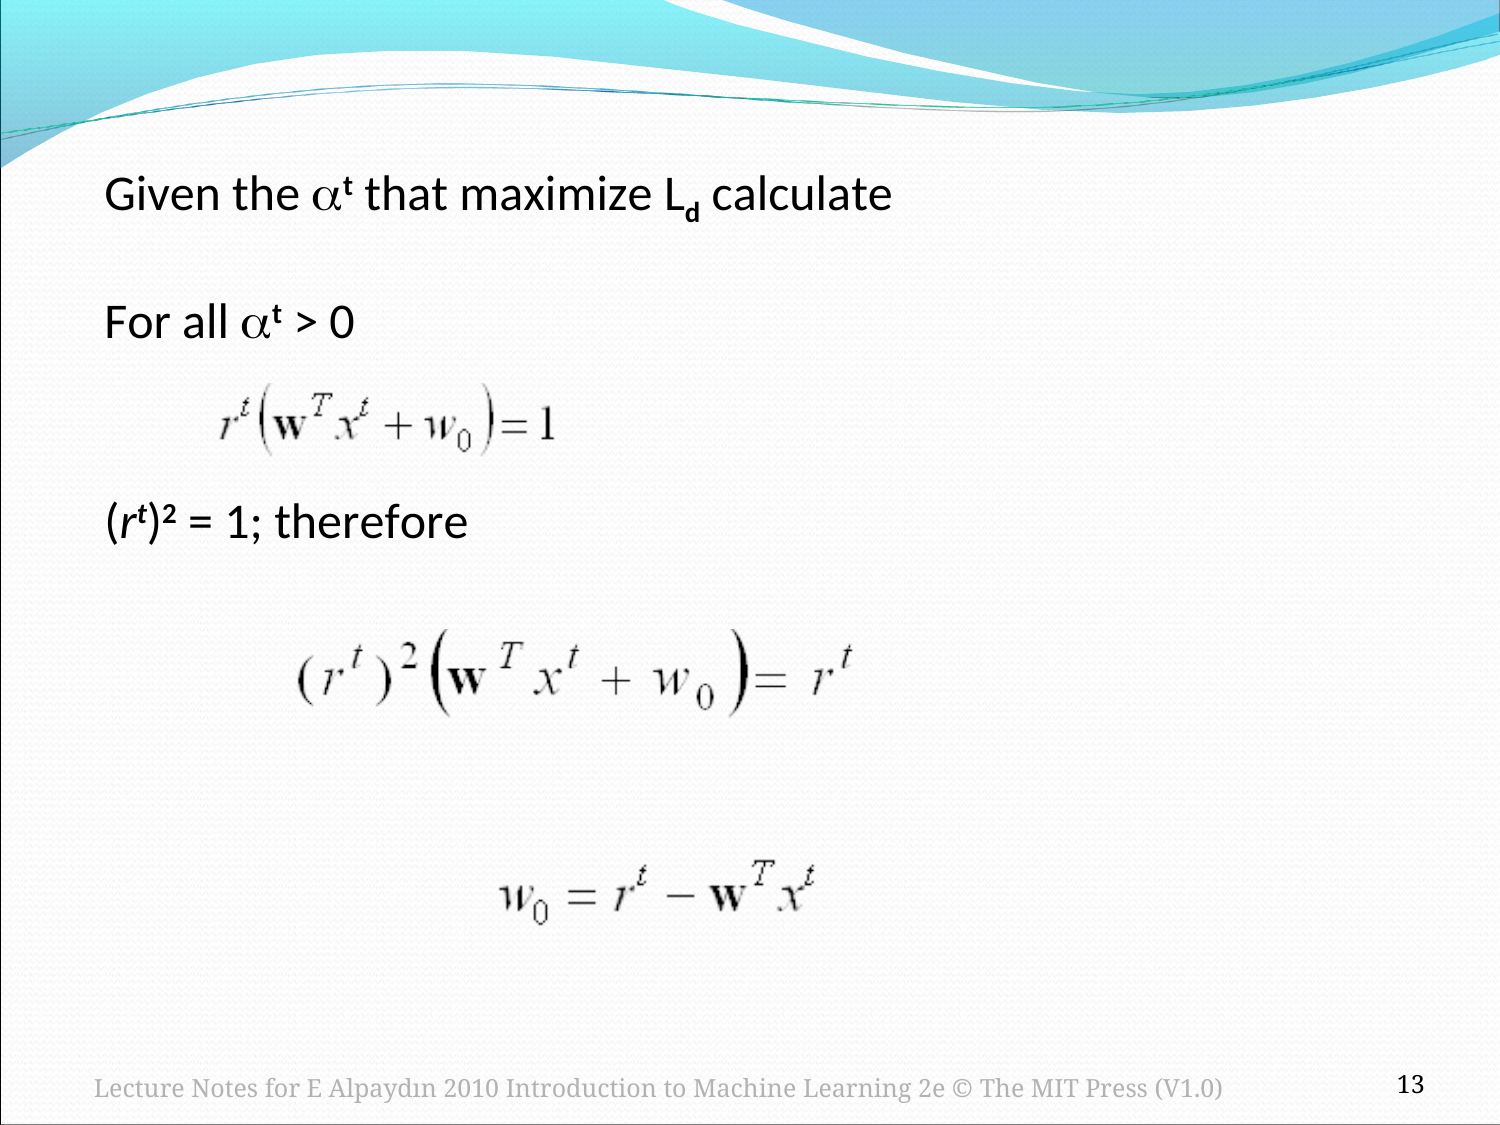

Given the t that maximize Ld calculate
For all t > 0
(rt)2 = 1; therefore
Lecture Notes for E Alpaydın 2010 Introduction to Machine Learning 2e © The MIT Press (V1.0)